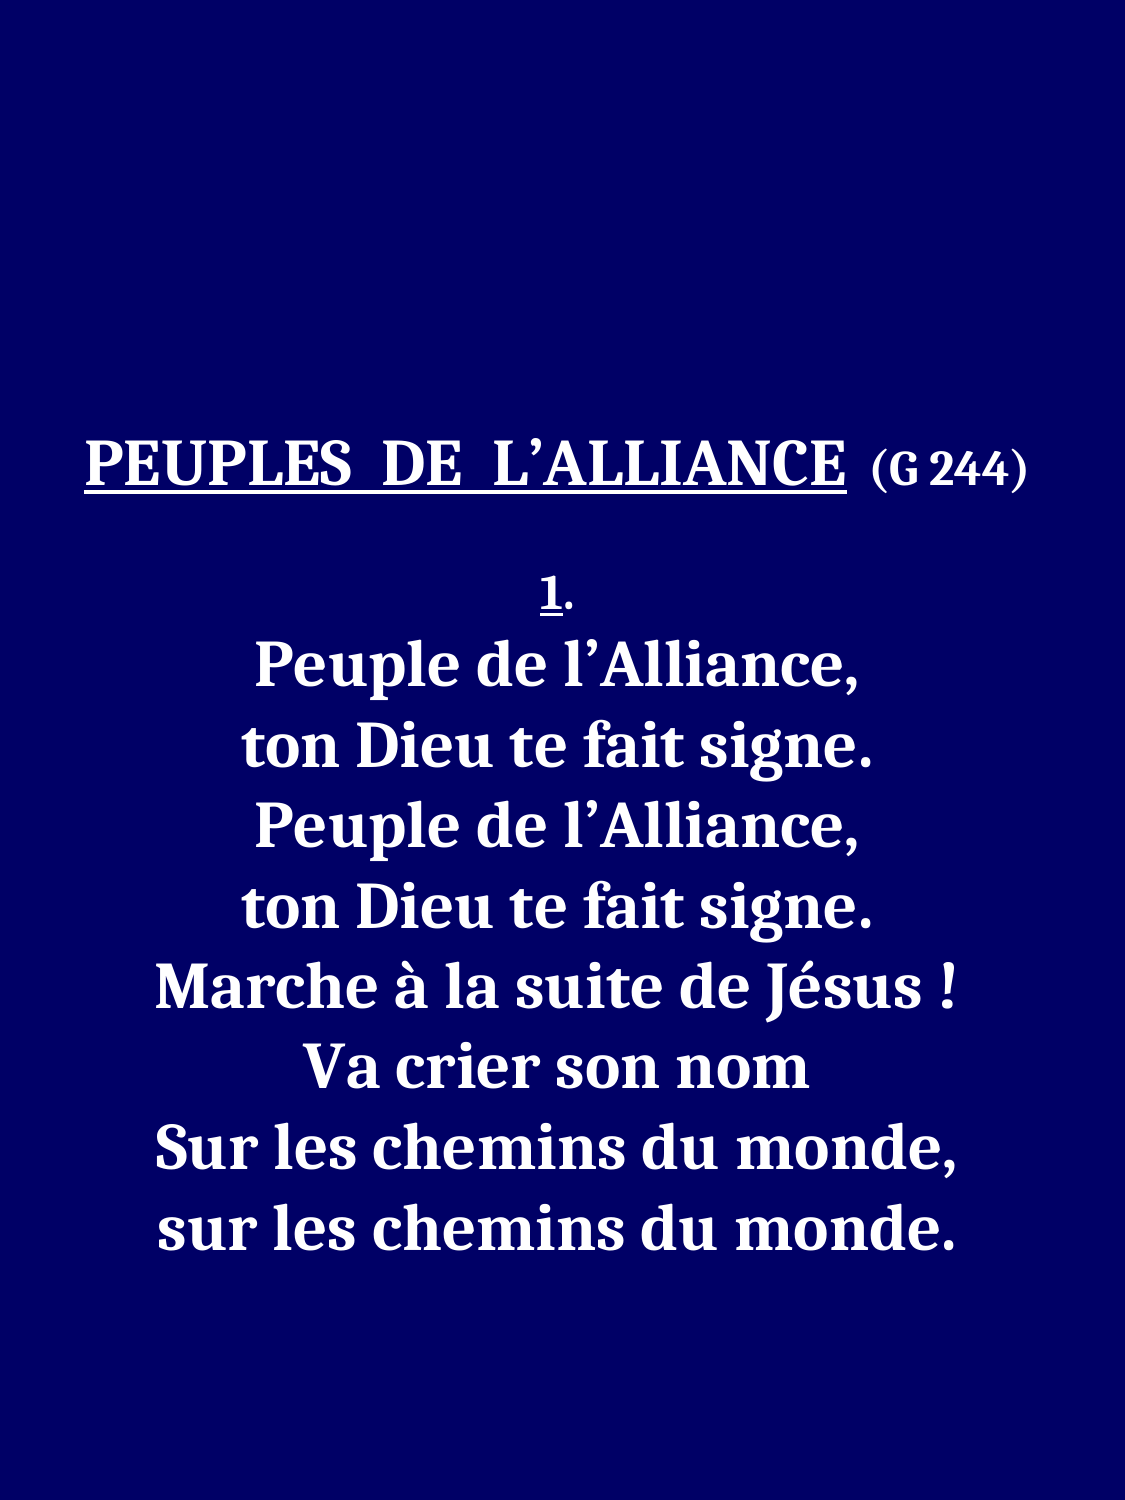

PEUPLES DE L’ALLIANCE (G 244)
1.
Peuple de l’Alliance,
ton Dieu te fait signe.
Peuple de l’Alliance,
ton Dieu te fait signe.
Marche à la suite de Jésus !
Va crier son nom
Sur les chemins du monde,
sur les chemins du monde.